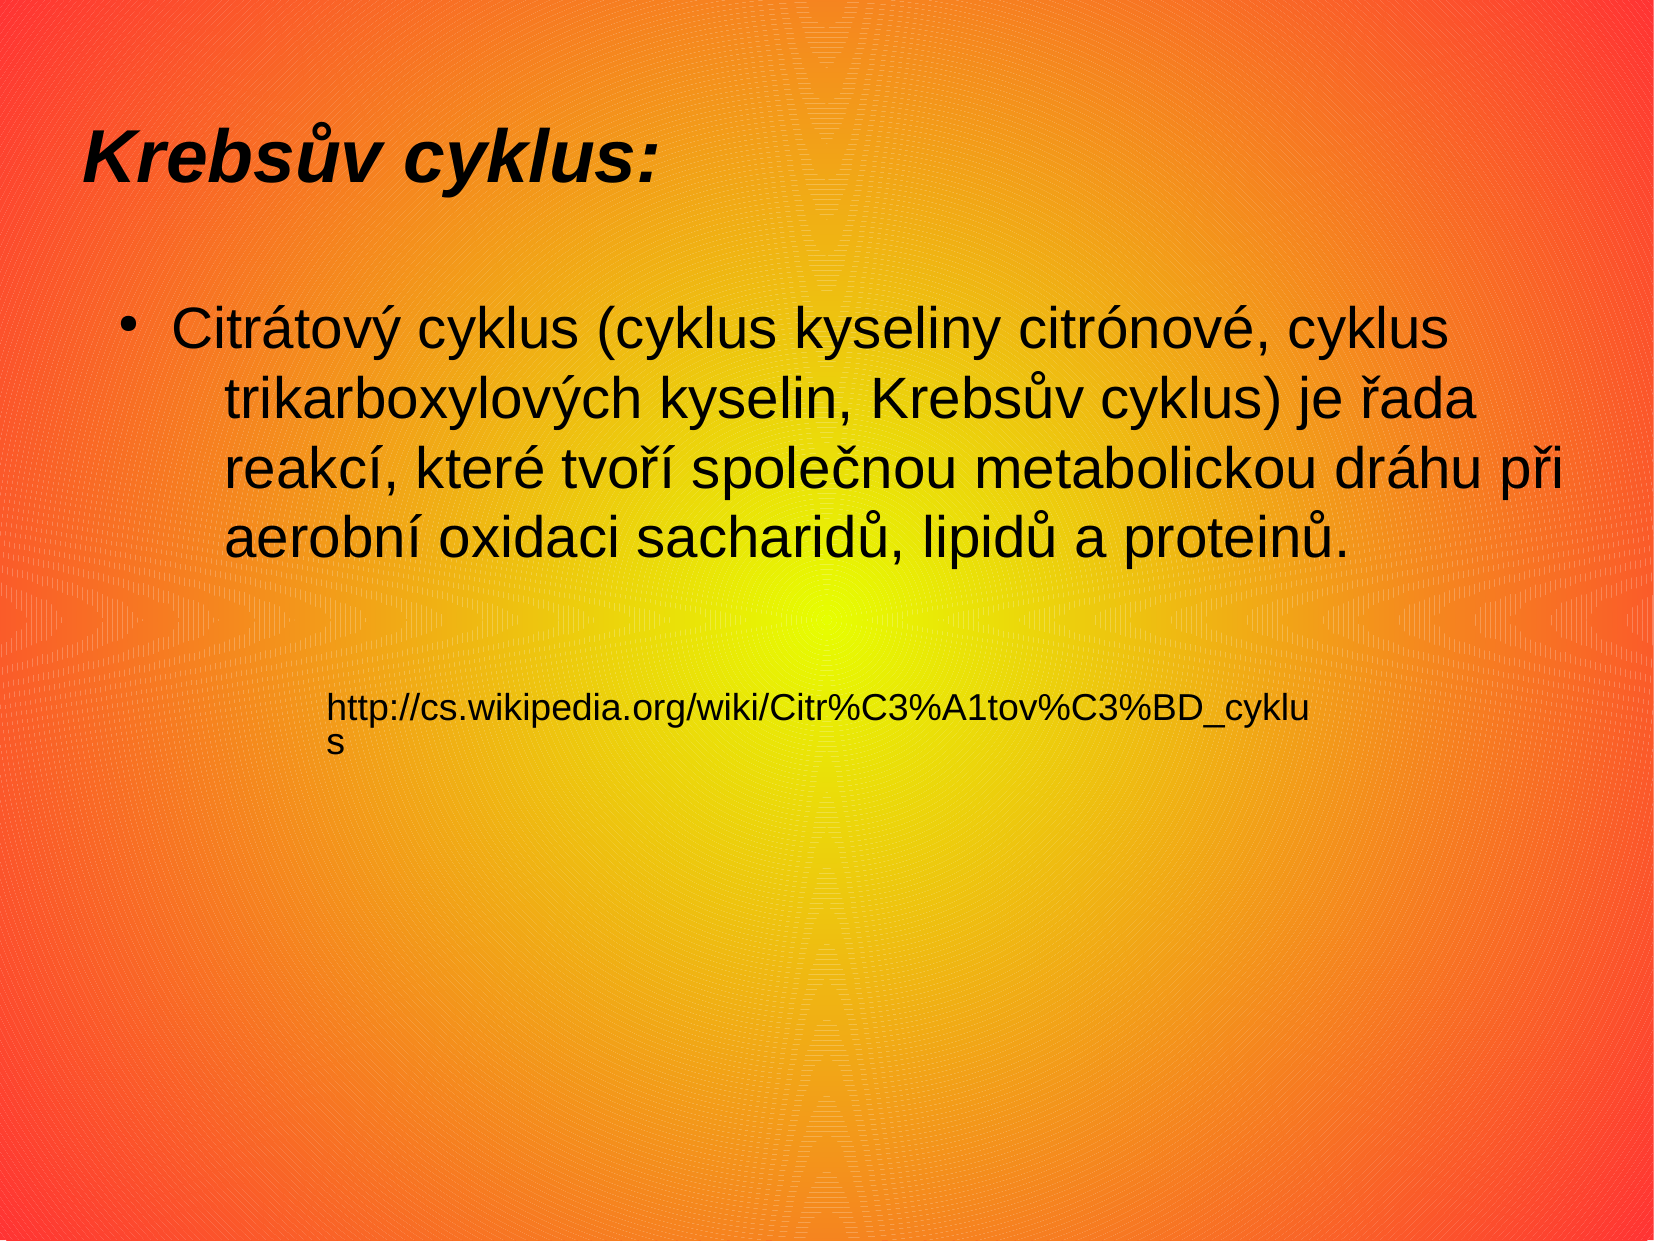

# Krebsův cyklus:
Citrátový cyklus (cyklus kyseliny citrónové, cyklus trikarboxylových kyselin, Krebsův cyklus) je řada reakcí, které tvoří společnou metabolickou dráhu při aerobní oxidaci sacharidů, lipidů a proteinů.
http://cs.wikipedia.org/wiki/Citr%C3%A1tov%C3%BD_cyklus